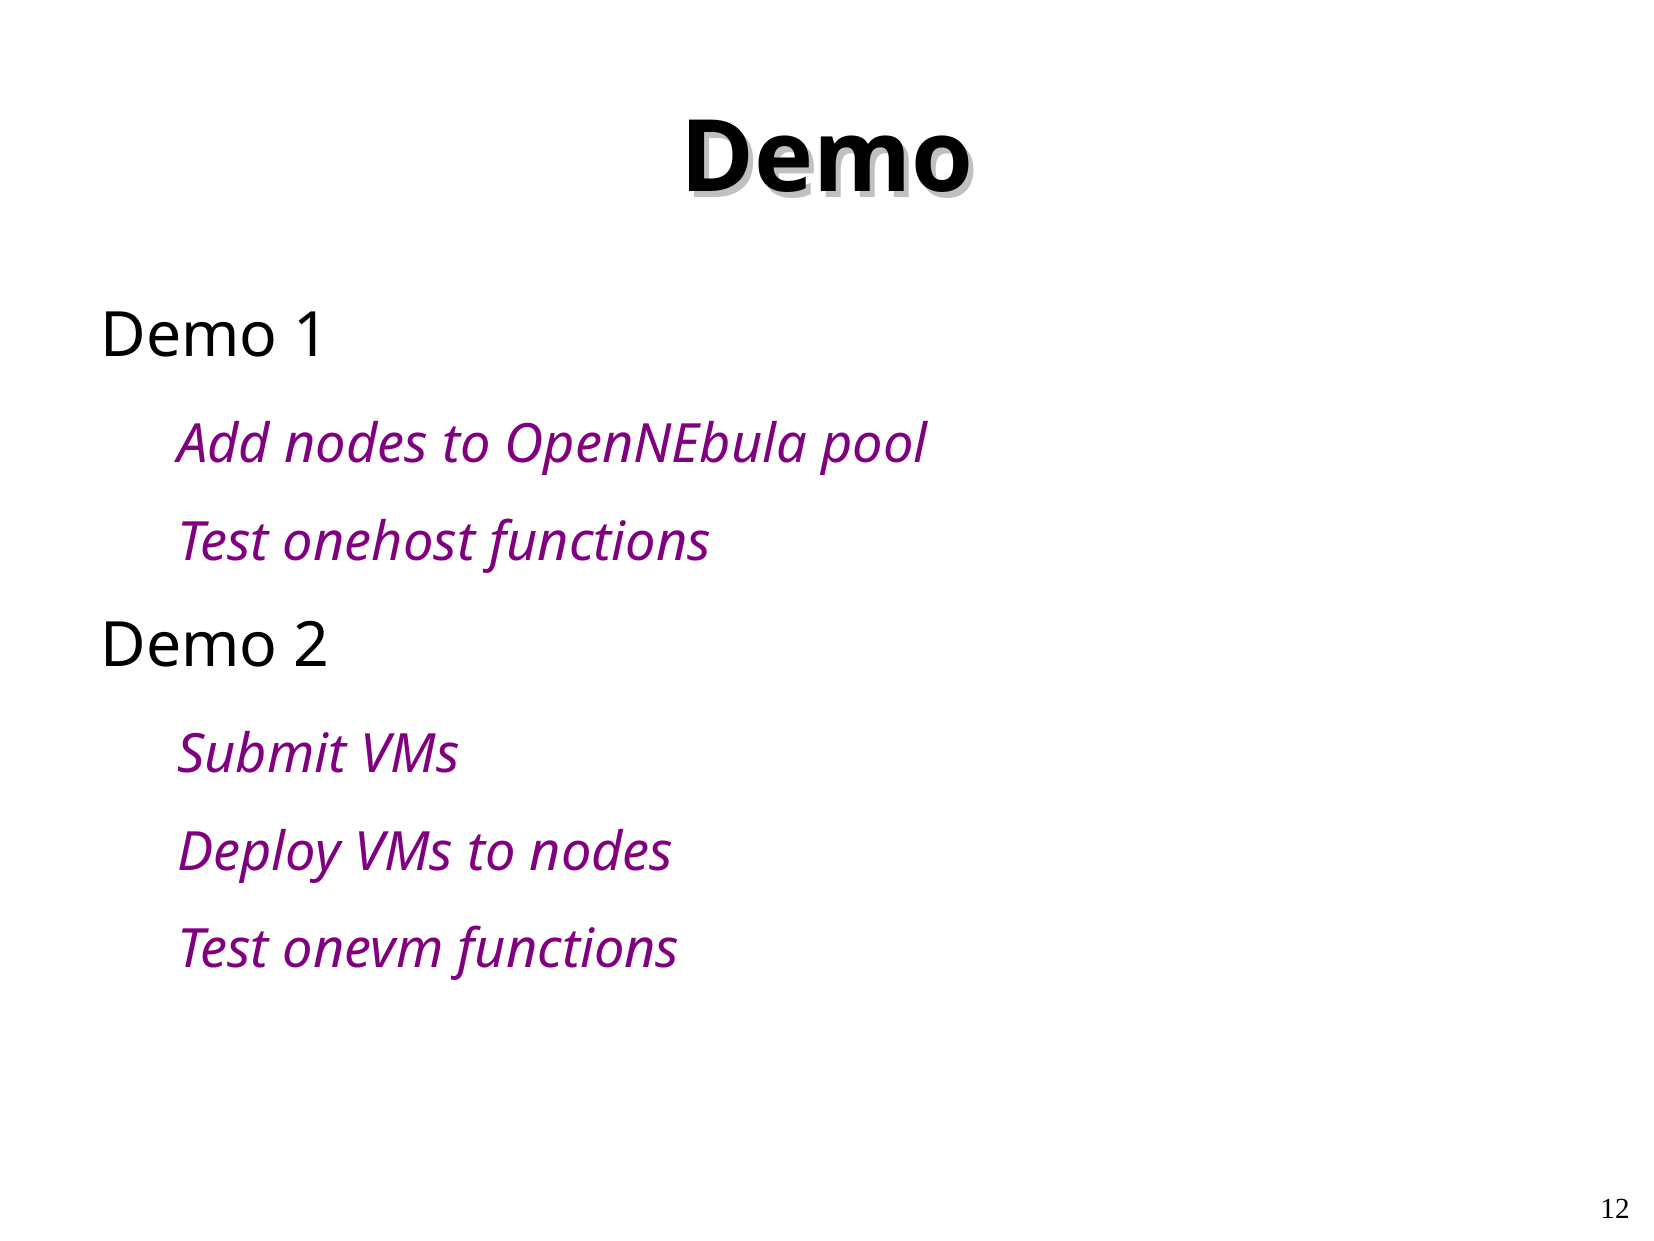

# Demo
Demo 1
Add nodes to OpenNEbula pool
Test onehost functions
Demo 2
Submit VMs
Deploy VMs to nodes
Test onevm functions
12